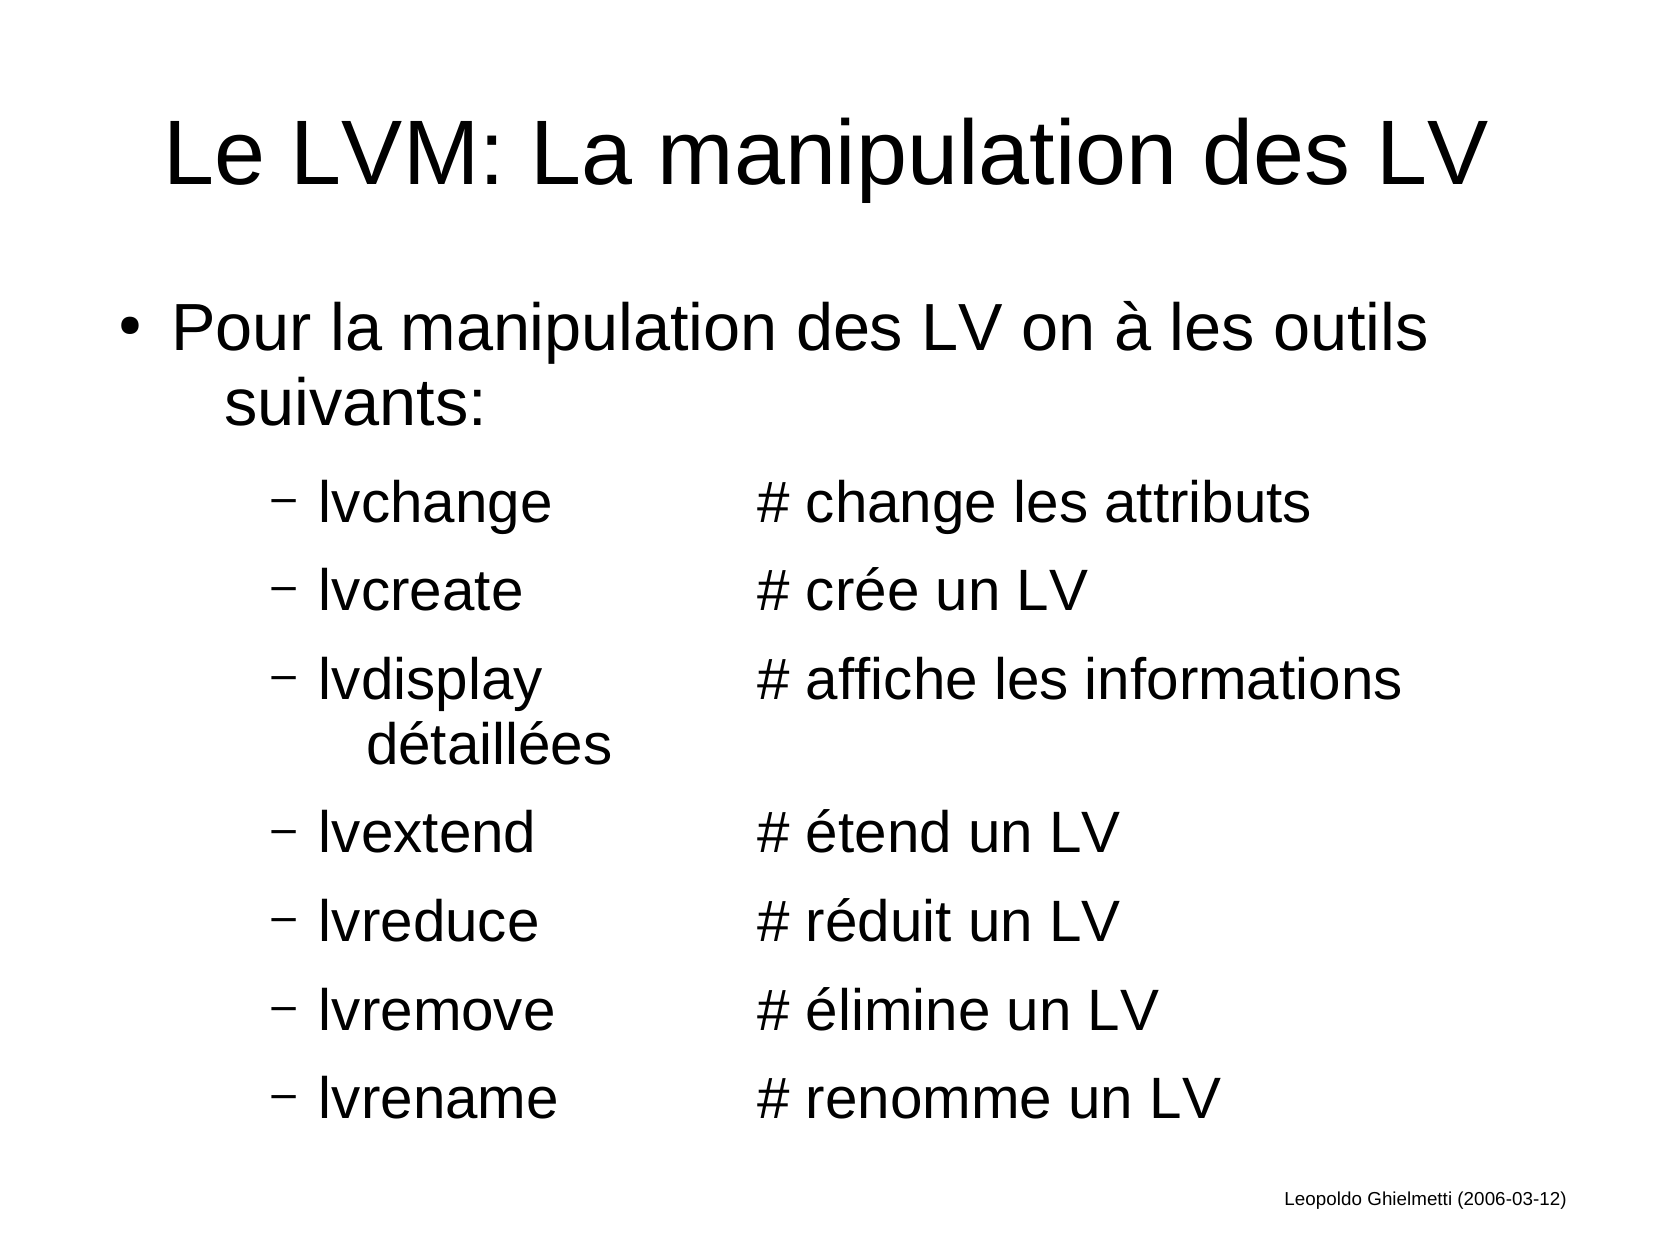

# Le LVM: La manipulation des LV
Pour la manipulation des LV on à les outils suivants:
lvchange	# change les attributs
lvcreate	# crée un LV
lvdisplay	# affiche les informations détaillées
lvextend	# étend un LV
lvreduce	# réduit un LV
lvremove	# élimine un LV
lvrename	# renomme un LV
Leopoldo Ghielmetti (2006-03-12)